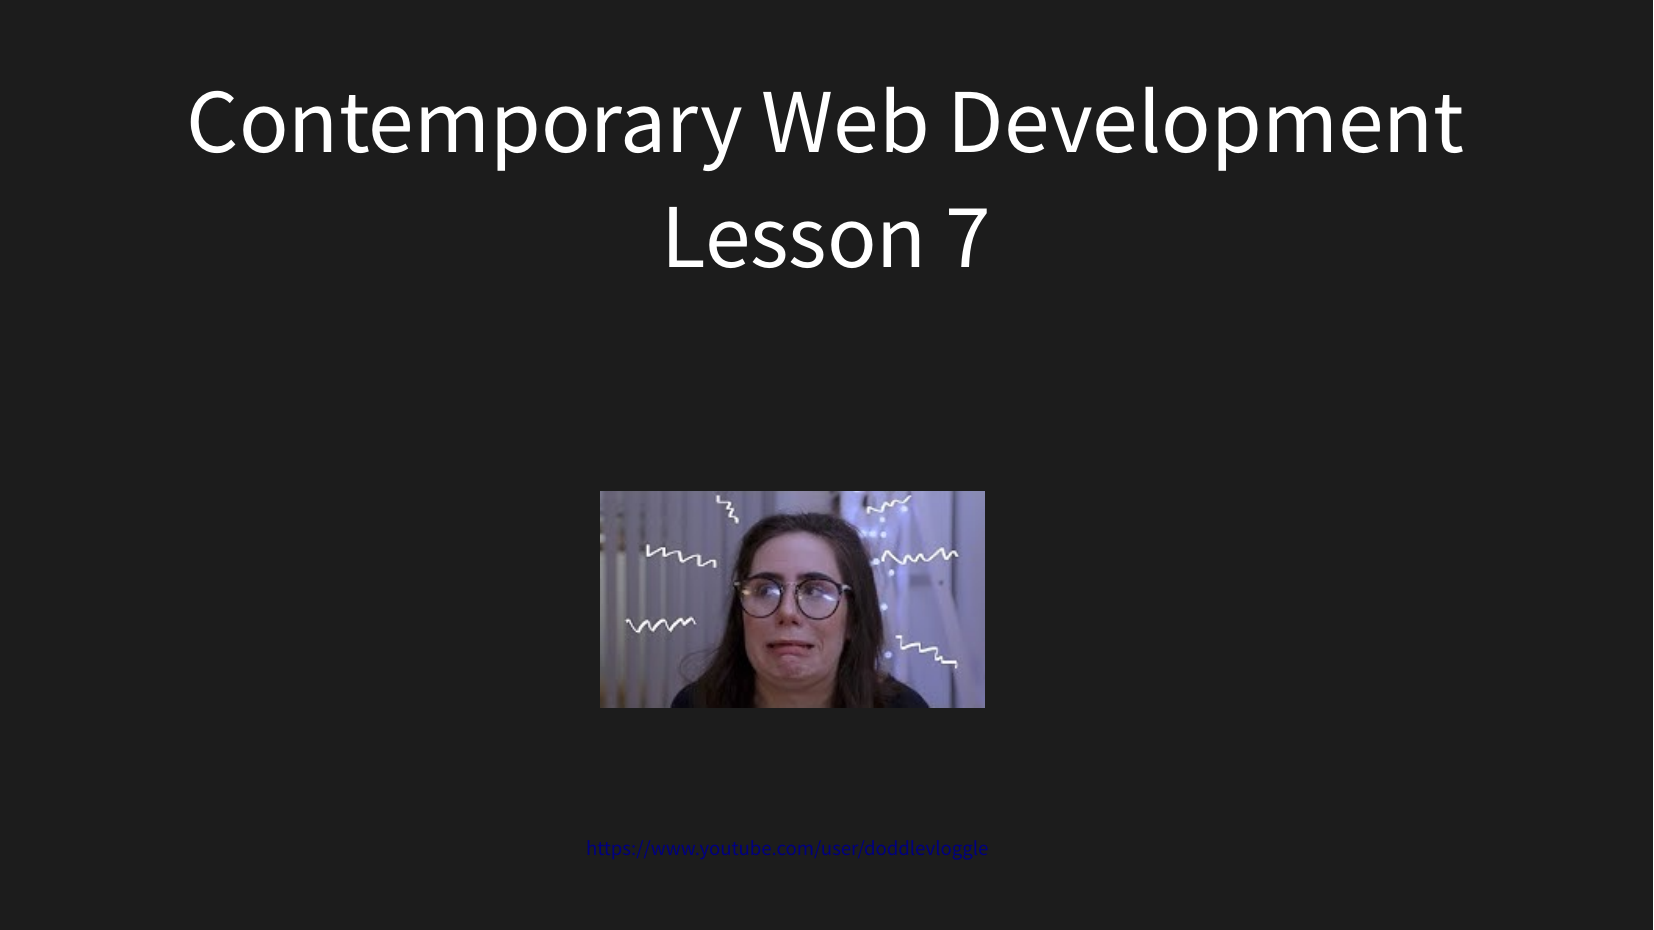

# Contemporary Web Development Lesson 7
https://www.youtube.com/user/doddlevloggle